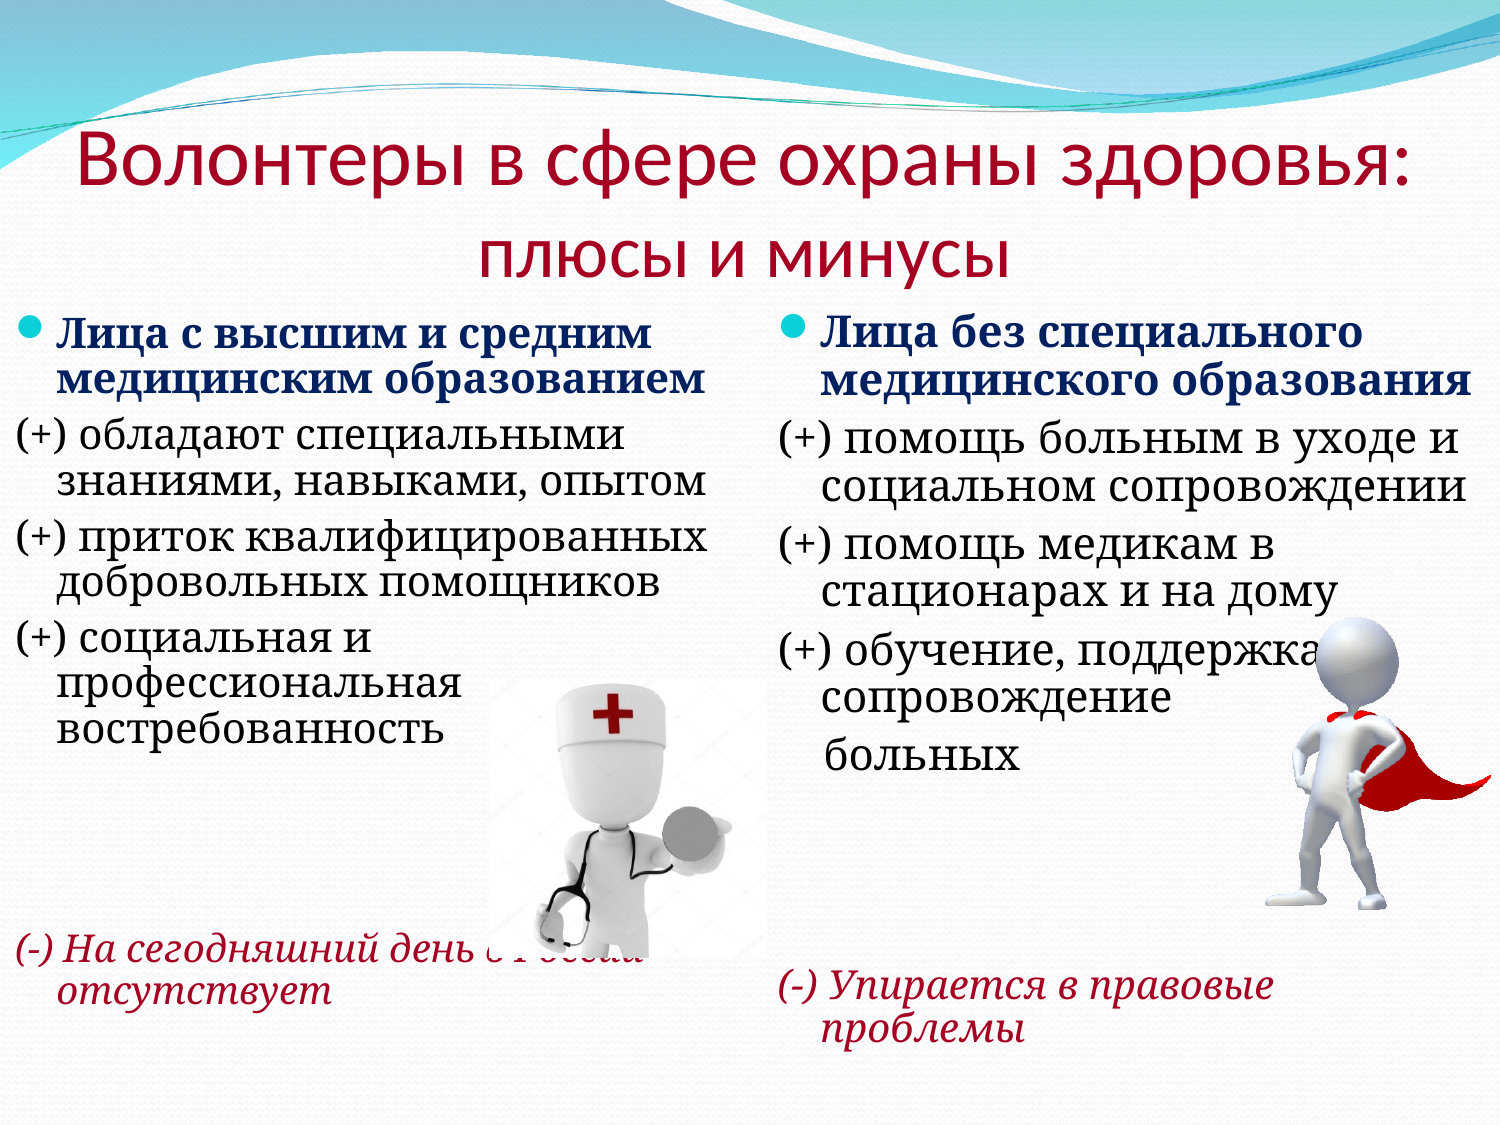

# Волонтеры в сфере охраны здоровья: плюсы и минусы
Лица без специального медицинского образования
(+) помощь больным в уходе и социальном сопровождении
(+) помощь медикам в стационарах и на дому
(+) обучение, поддержка, сопровождение
 больных
(-) Упирается в правовые проблемы
Лица с высшим и средним медицинским образованием
(+) обладают специальными знаниями, навыками, опытом
(+) приток квалифицированных добровольных помощников
(+) социальная и профессиональная востребованность
(-) На сегодняшний день в России отсутствует